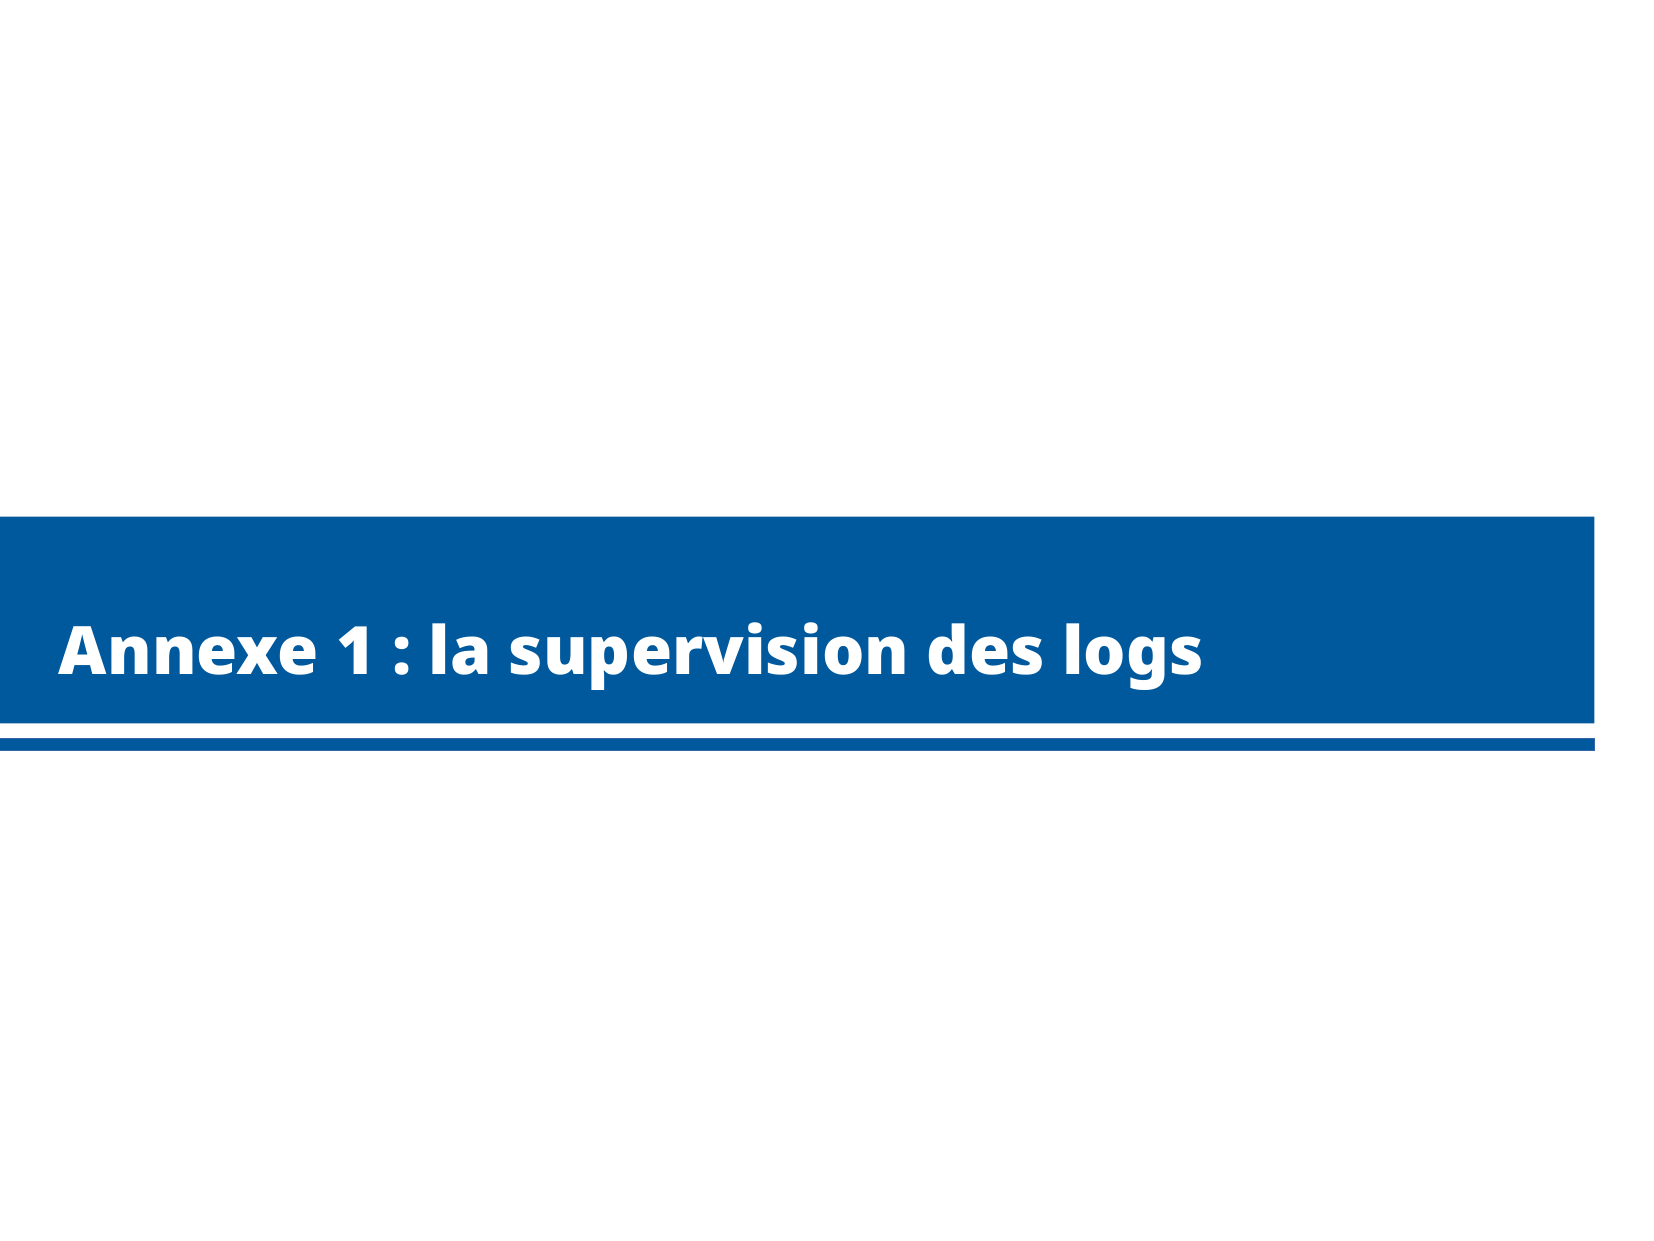

# Annexe 1 : la supervision des logs
92
blog.lrdf.fr - Licence CC-BY-NC-SA